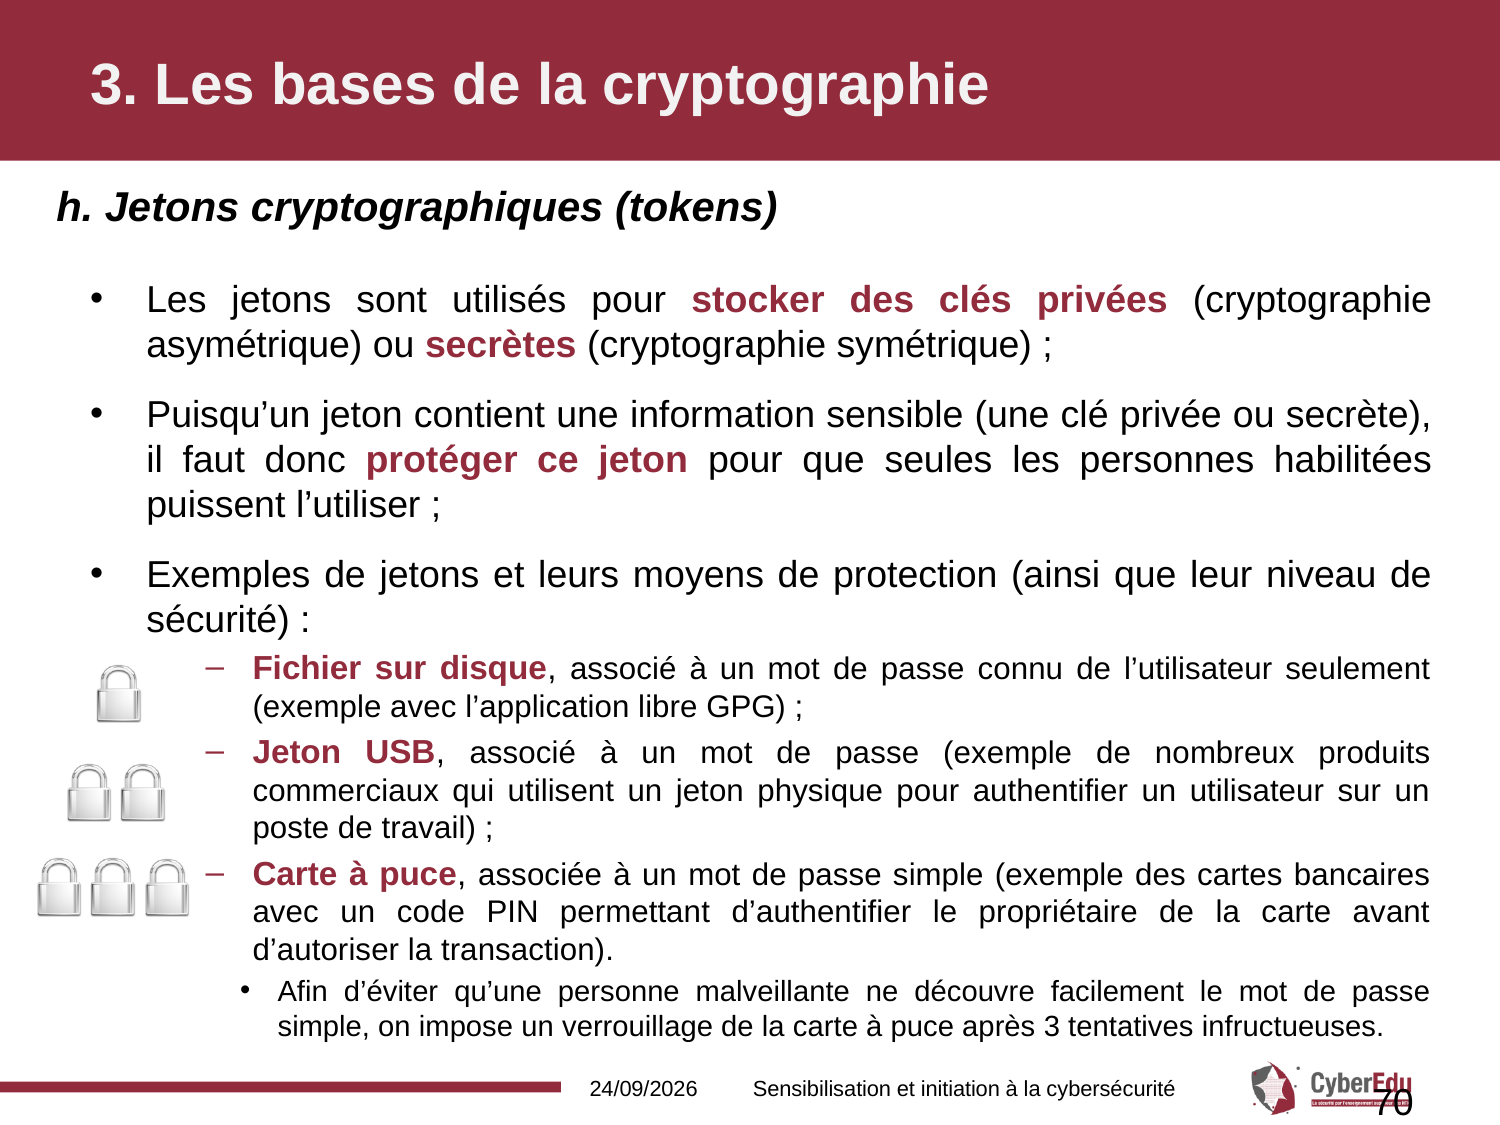

# 3. Les bases de la cryptographie
h. Jetons cryptographiques (tokens)
Les jetons sont utilisés pour stocker des clés privées (cryptographie asymétrique) ou secrètes (cryptographie symétrique) ;
Puisqu’un jeton contient une information sensible (une clé privée ou secrète), il faut donc protéger ce jeton pour que seules les personnes habilitées puissent l’utiliser ;
Exemples de jetons et leurs moyens de protection (ainsi que leur niveau de sécurité) :
Fichier sur disque, associé à un mot de passe connu de l’utilisateur seulement (exemple avec l’application libre GPG) ;
Jeton USB, associé à un mot de passe (exemple de nombreux produits commerciaux qui utilisent un jeton physique pour authentifier un utilisateur sur un poste de travail) ;
Carte à puce, associée à un mot de passe simple (exemple des cartes bancaires avec un code PIN permettant d’authentifier le propriétaire de la carte avant d’autoriser la transaction).
Afin d’éviter qu’une personne malveillante ne découvre facilement le mot de passe simple, on impose un verrouillage de la carte à puce après 3 tentatives infructueuses.
Sensibilisation et initiation à la cybersécurité